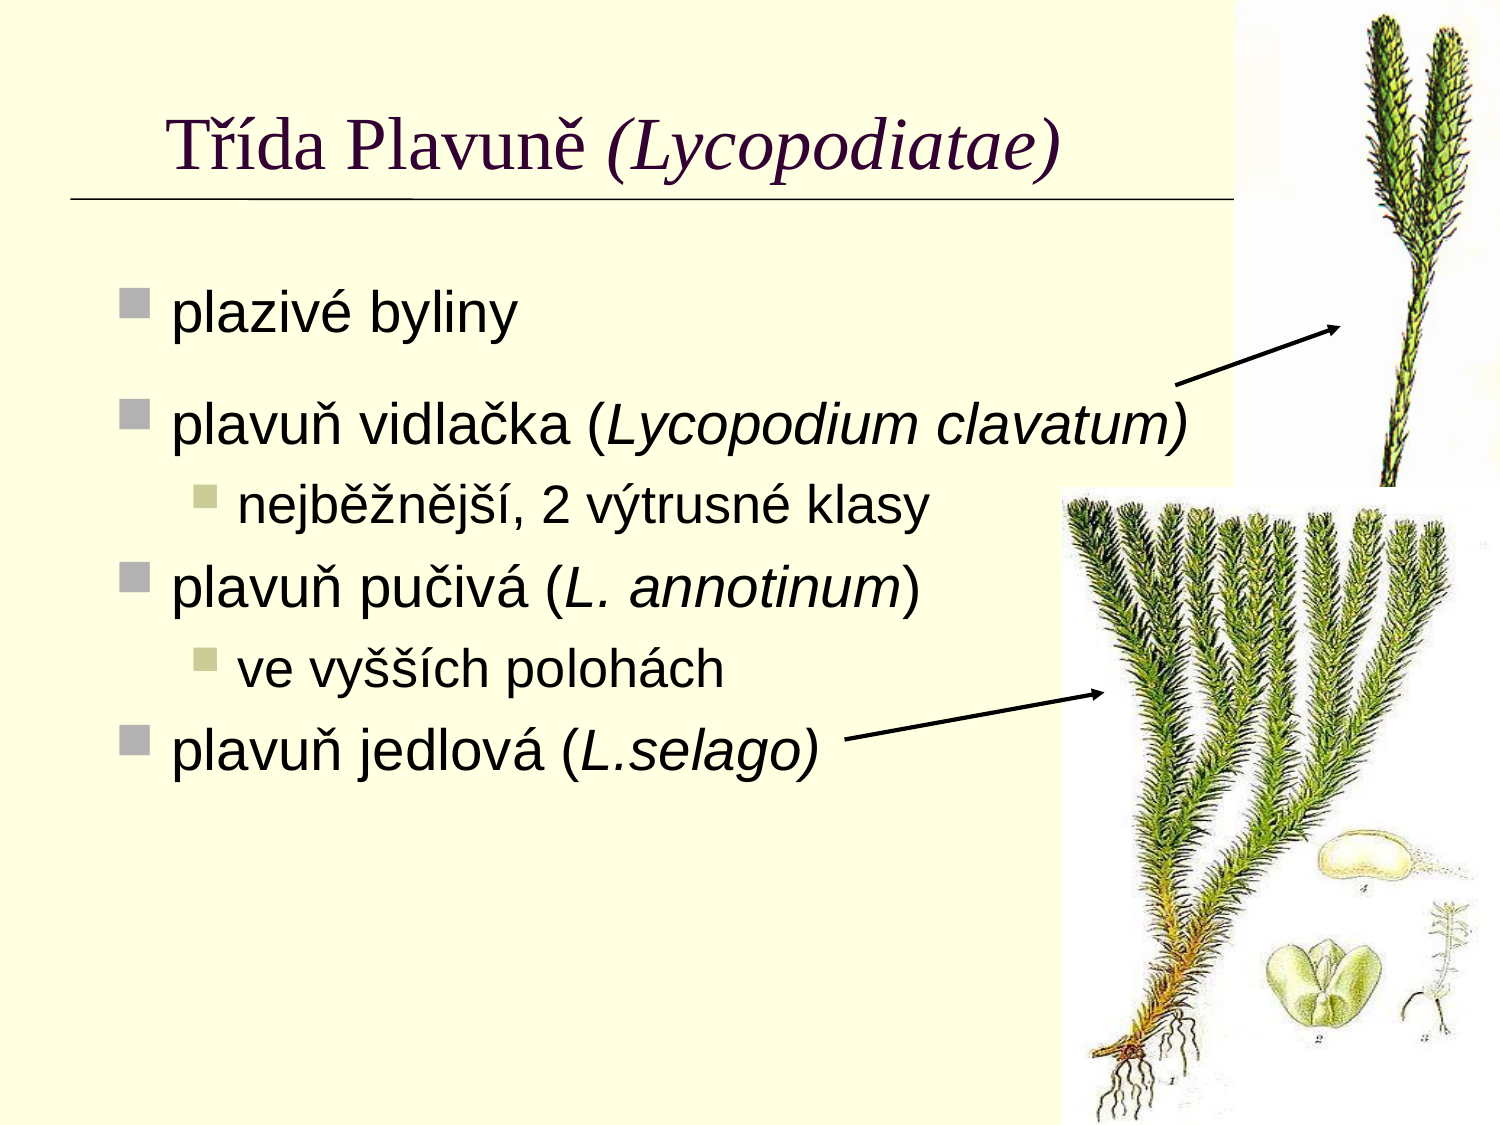

# Třída Plavuně (Lycopodiatae)
plazivé byliny
plavuň vidlačka (Lycopodium clavatum)
nejběžnější, 2 výtrusné klasy
plavuň pučivá (L. annotinum)
ve vyšších polohách
plavuň jedlová (L.selago)